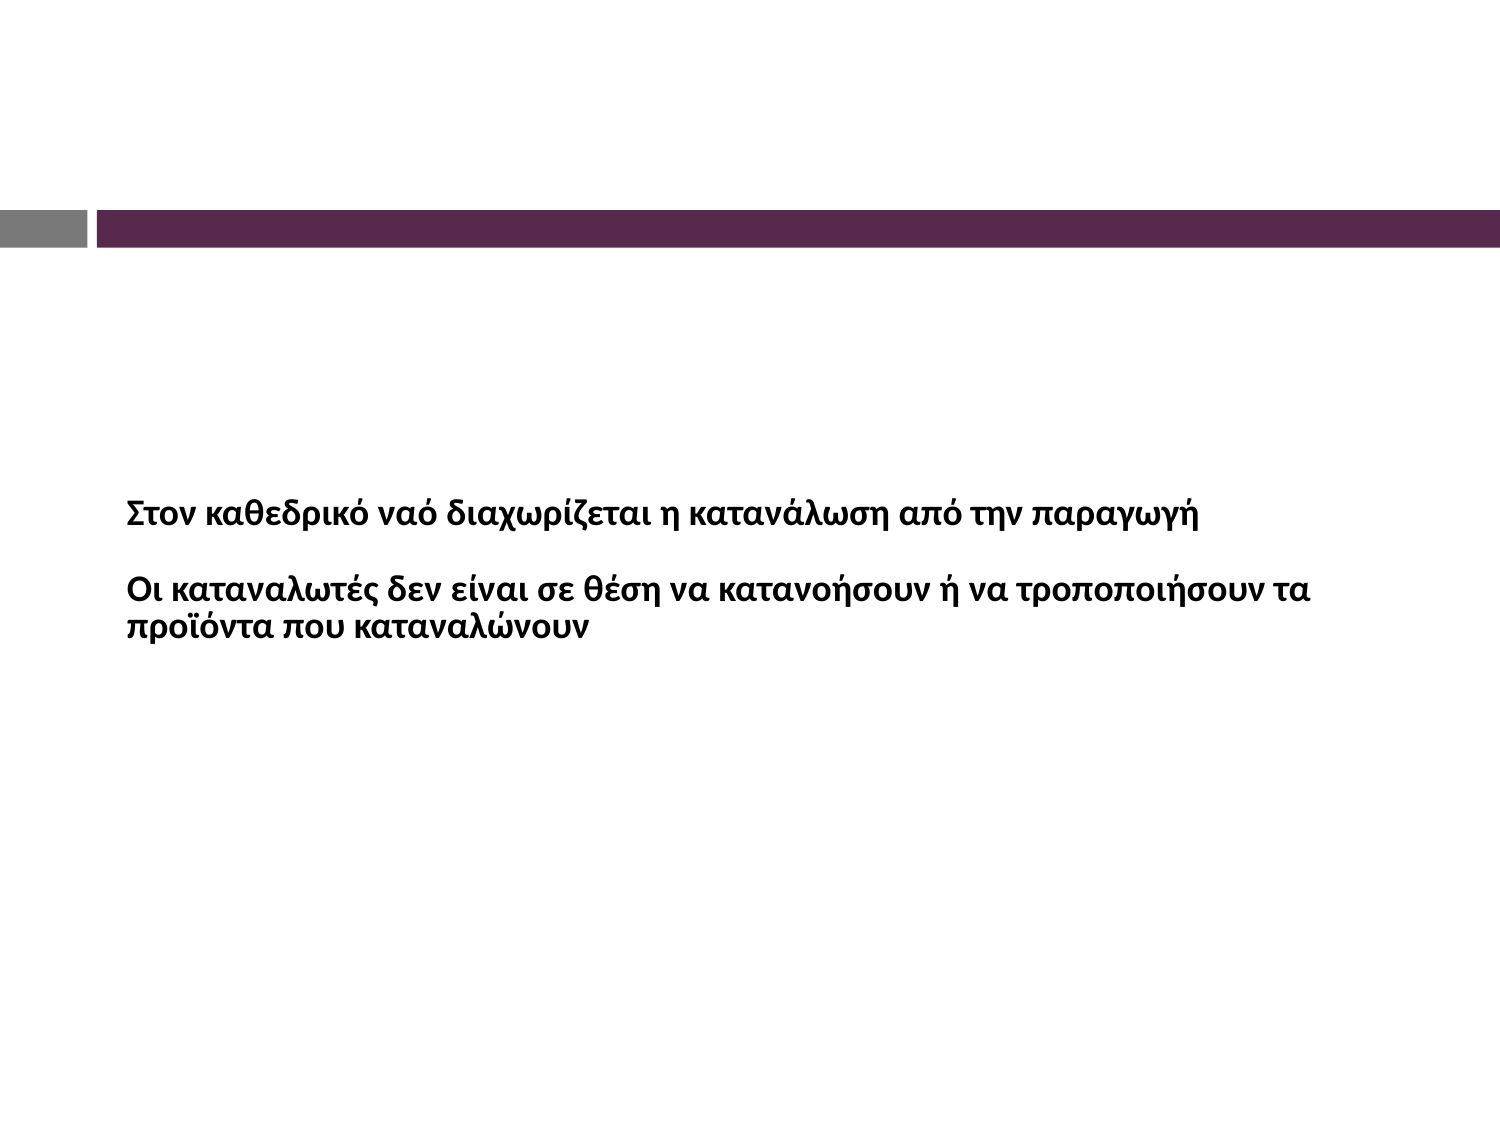

Στον καθεδρικό ναό διαχωρίζεται η κατανάλωση από την παραγωγή
Οι καταναλωτές δεν είναι σε θέση να κατανοήσουν ή να τροποποιήσουν τα προϊόντα που καταναλώνουν